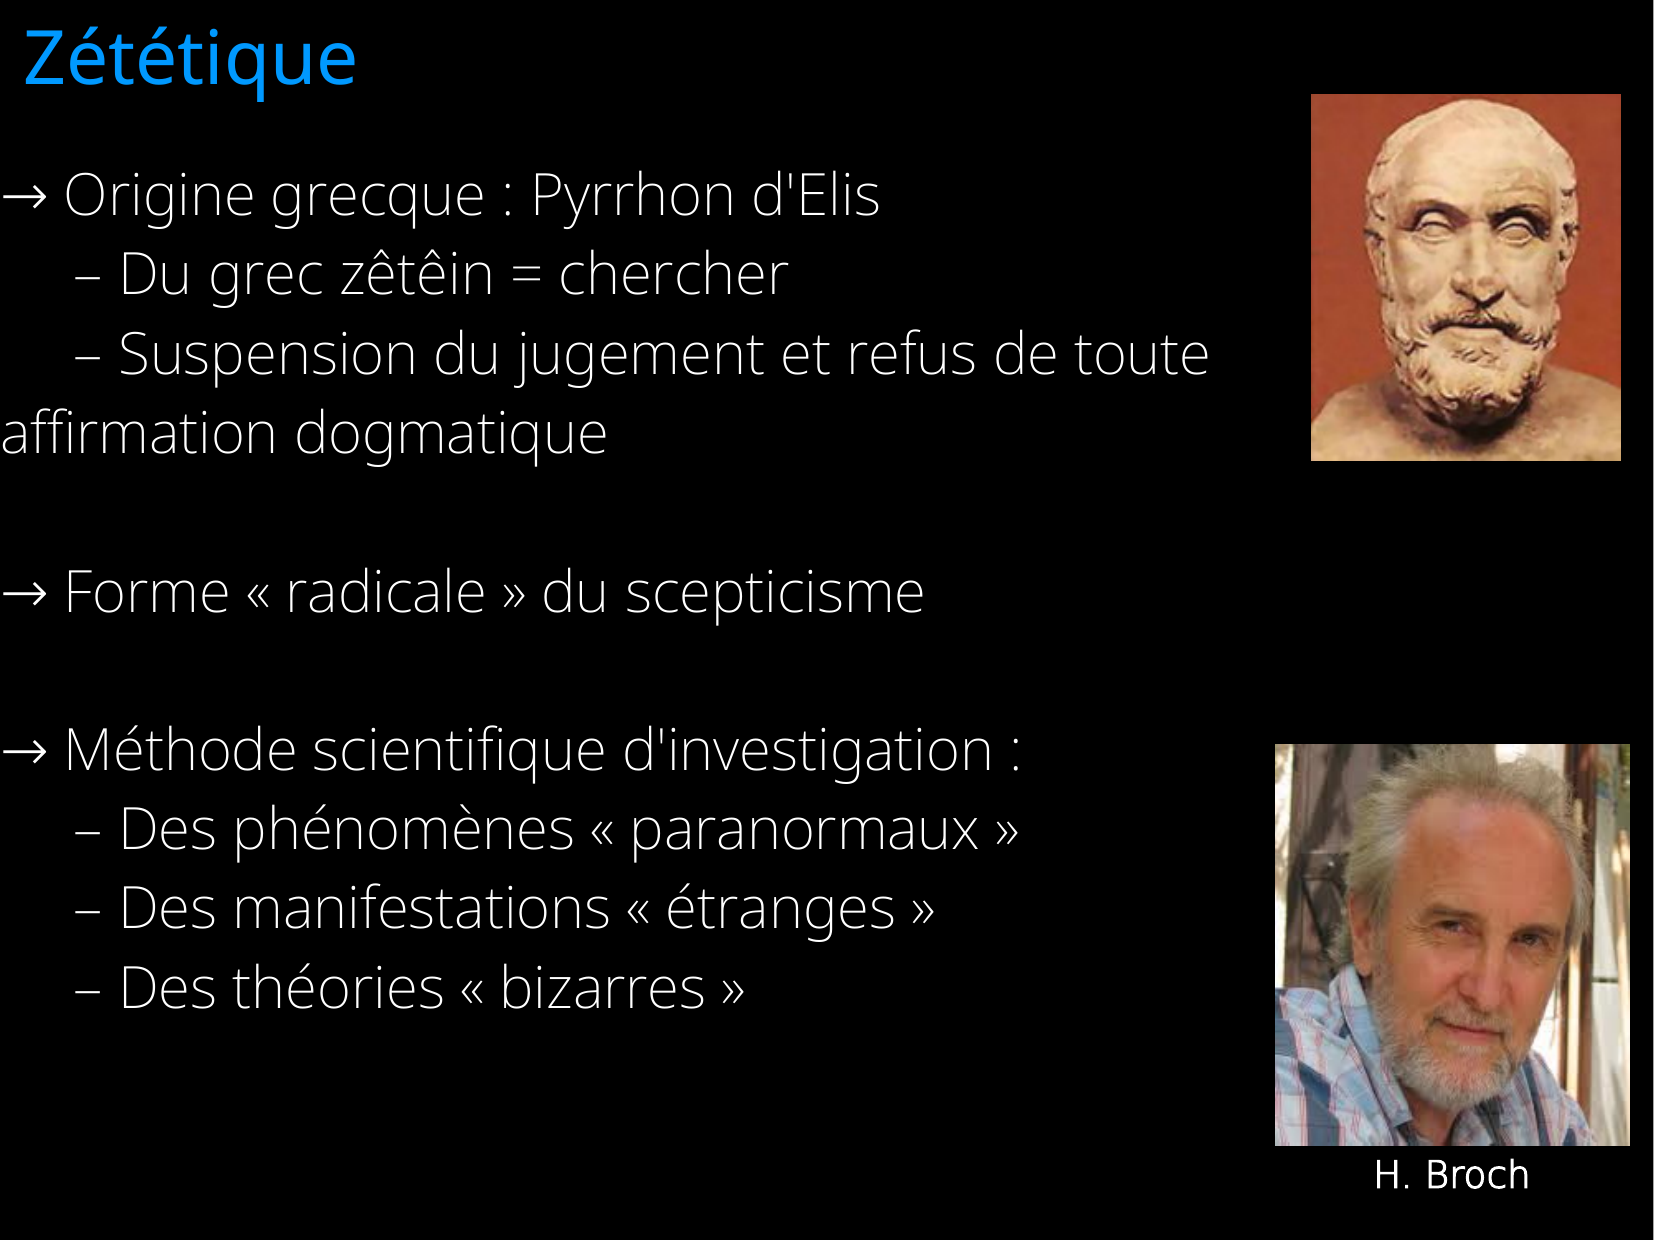

Zététique
→ Origine grecque : Pyrrhon d'Elis
	– Du grec zêtêin = chercher
	– Suspension du jugement et refus de toute affirmation dogmatique
→ Forme « radicale » du scepticisme
→ Méthode scientifique d'investigation :
	– Des phénomènes « paranormaux »
	– Des manifestations « étranges »
	– Des théories « bizarres »
H. Broch